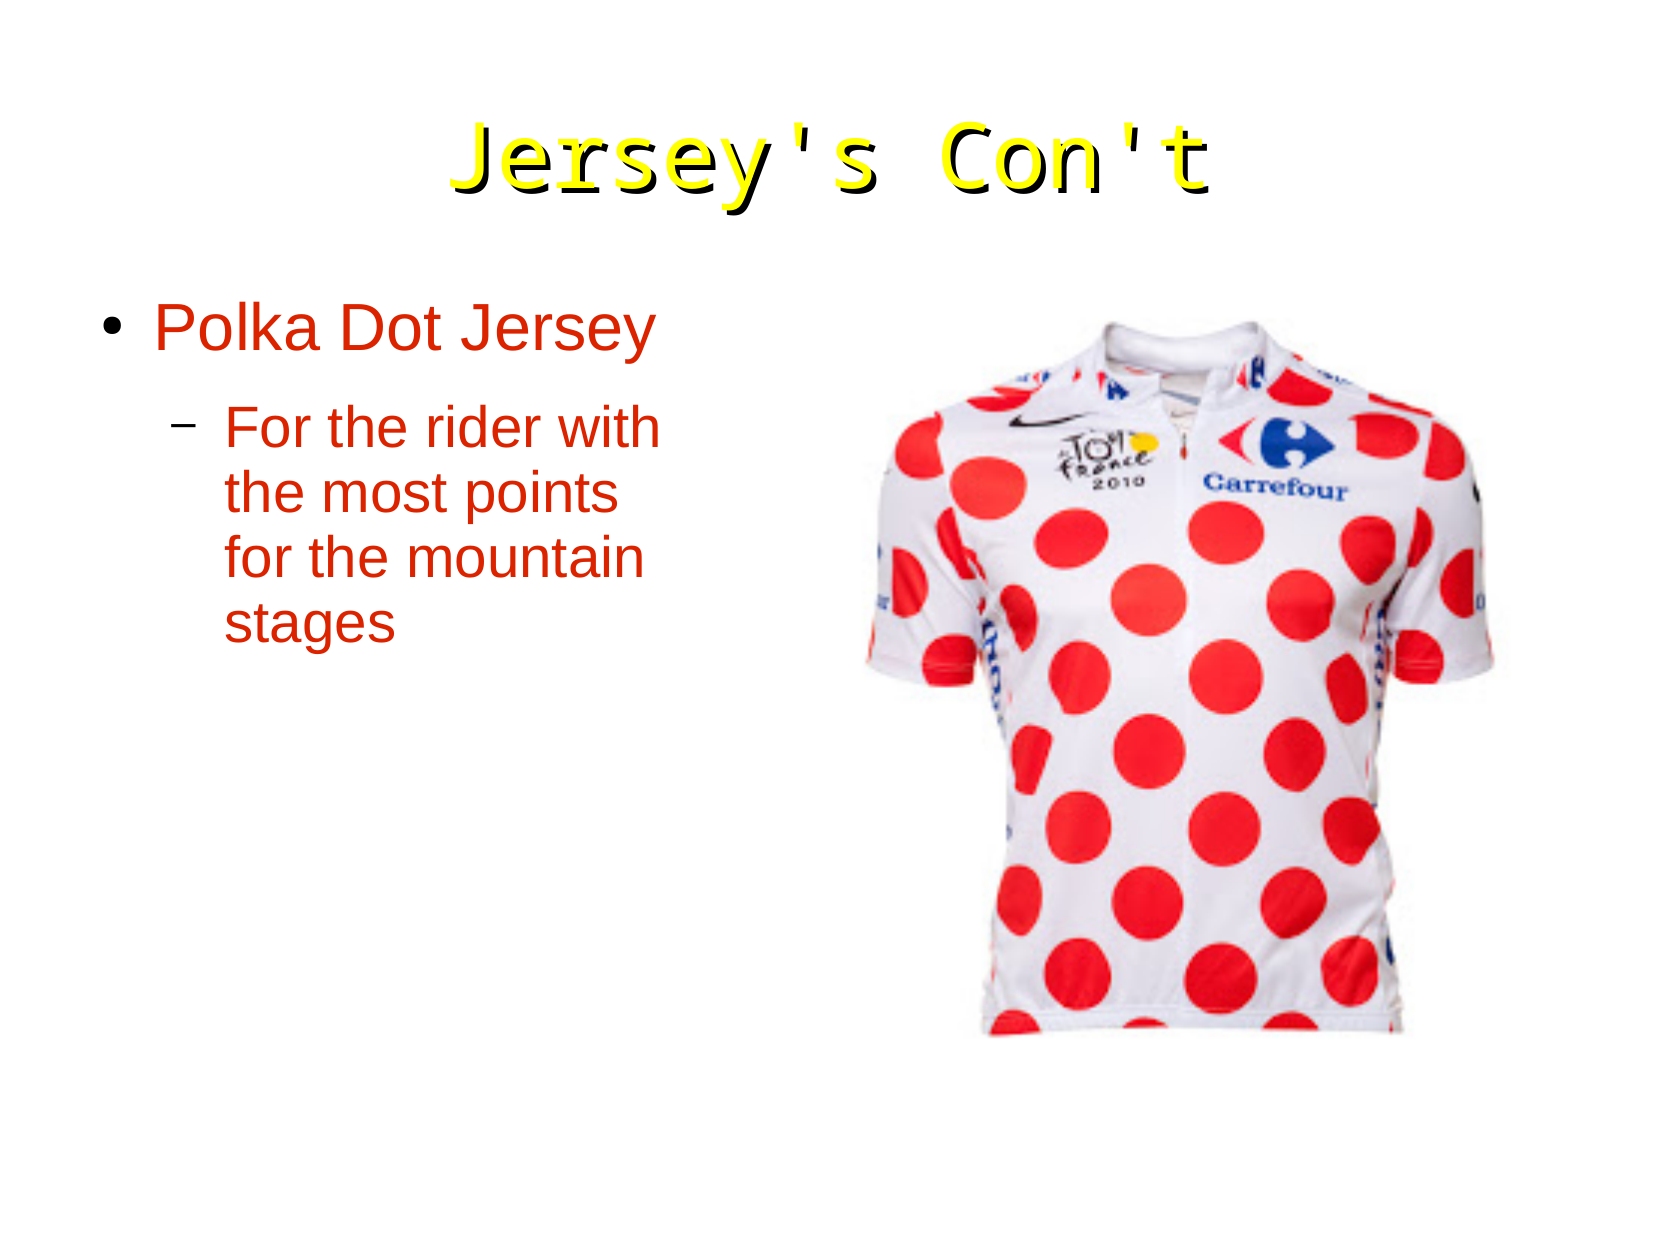

# Jersey's Con't
Polka Dot Jersey
For the rider with
the most points
for the mountain
stages